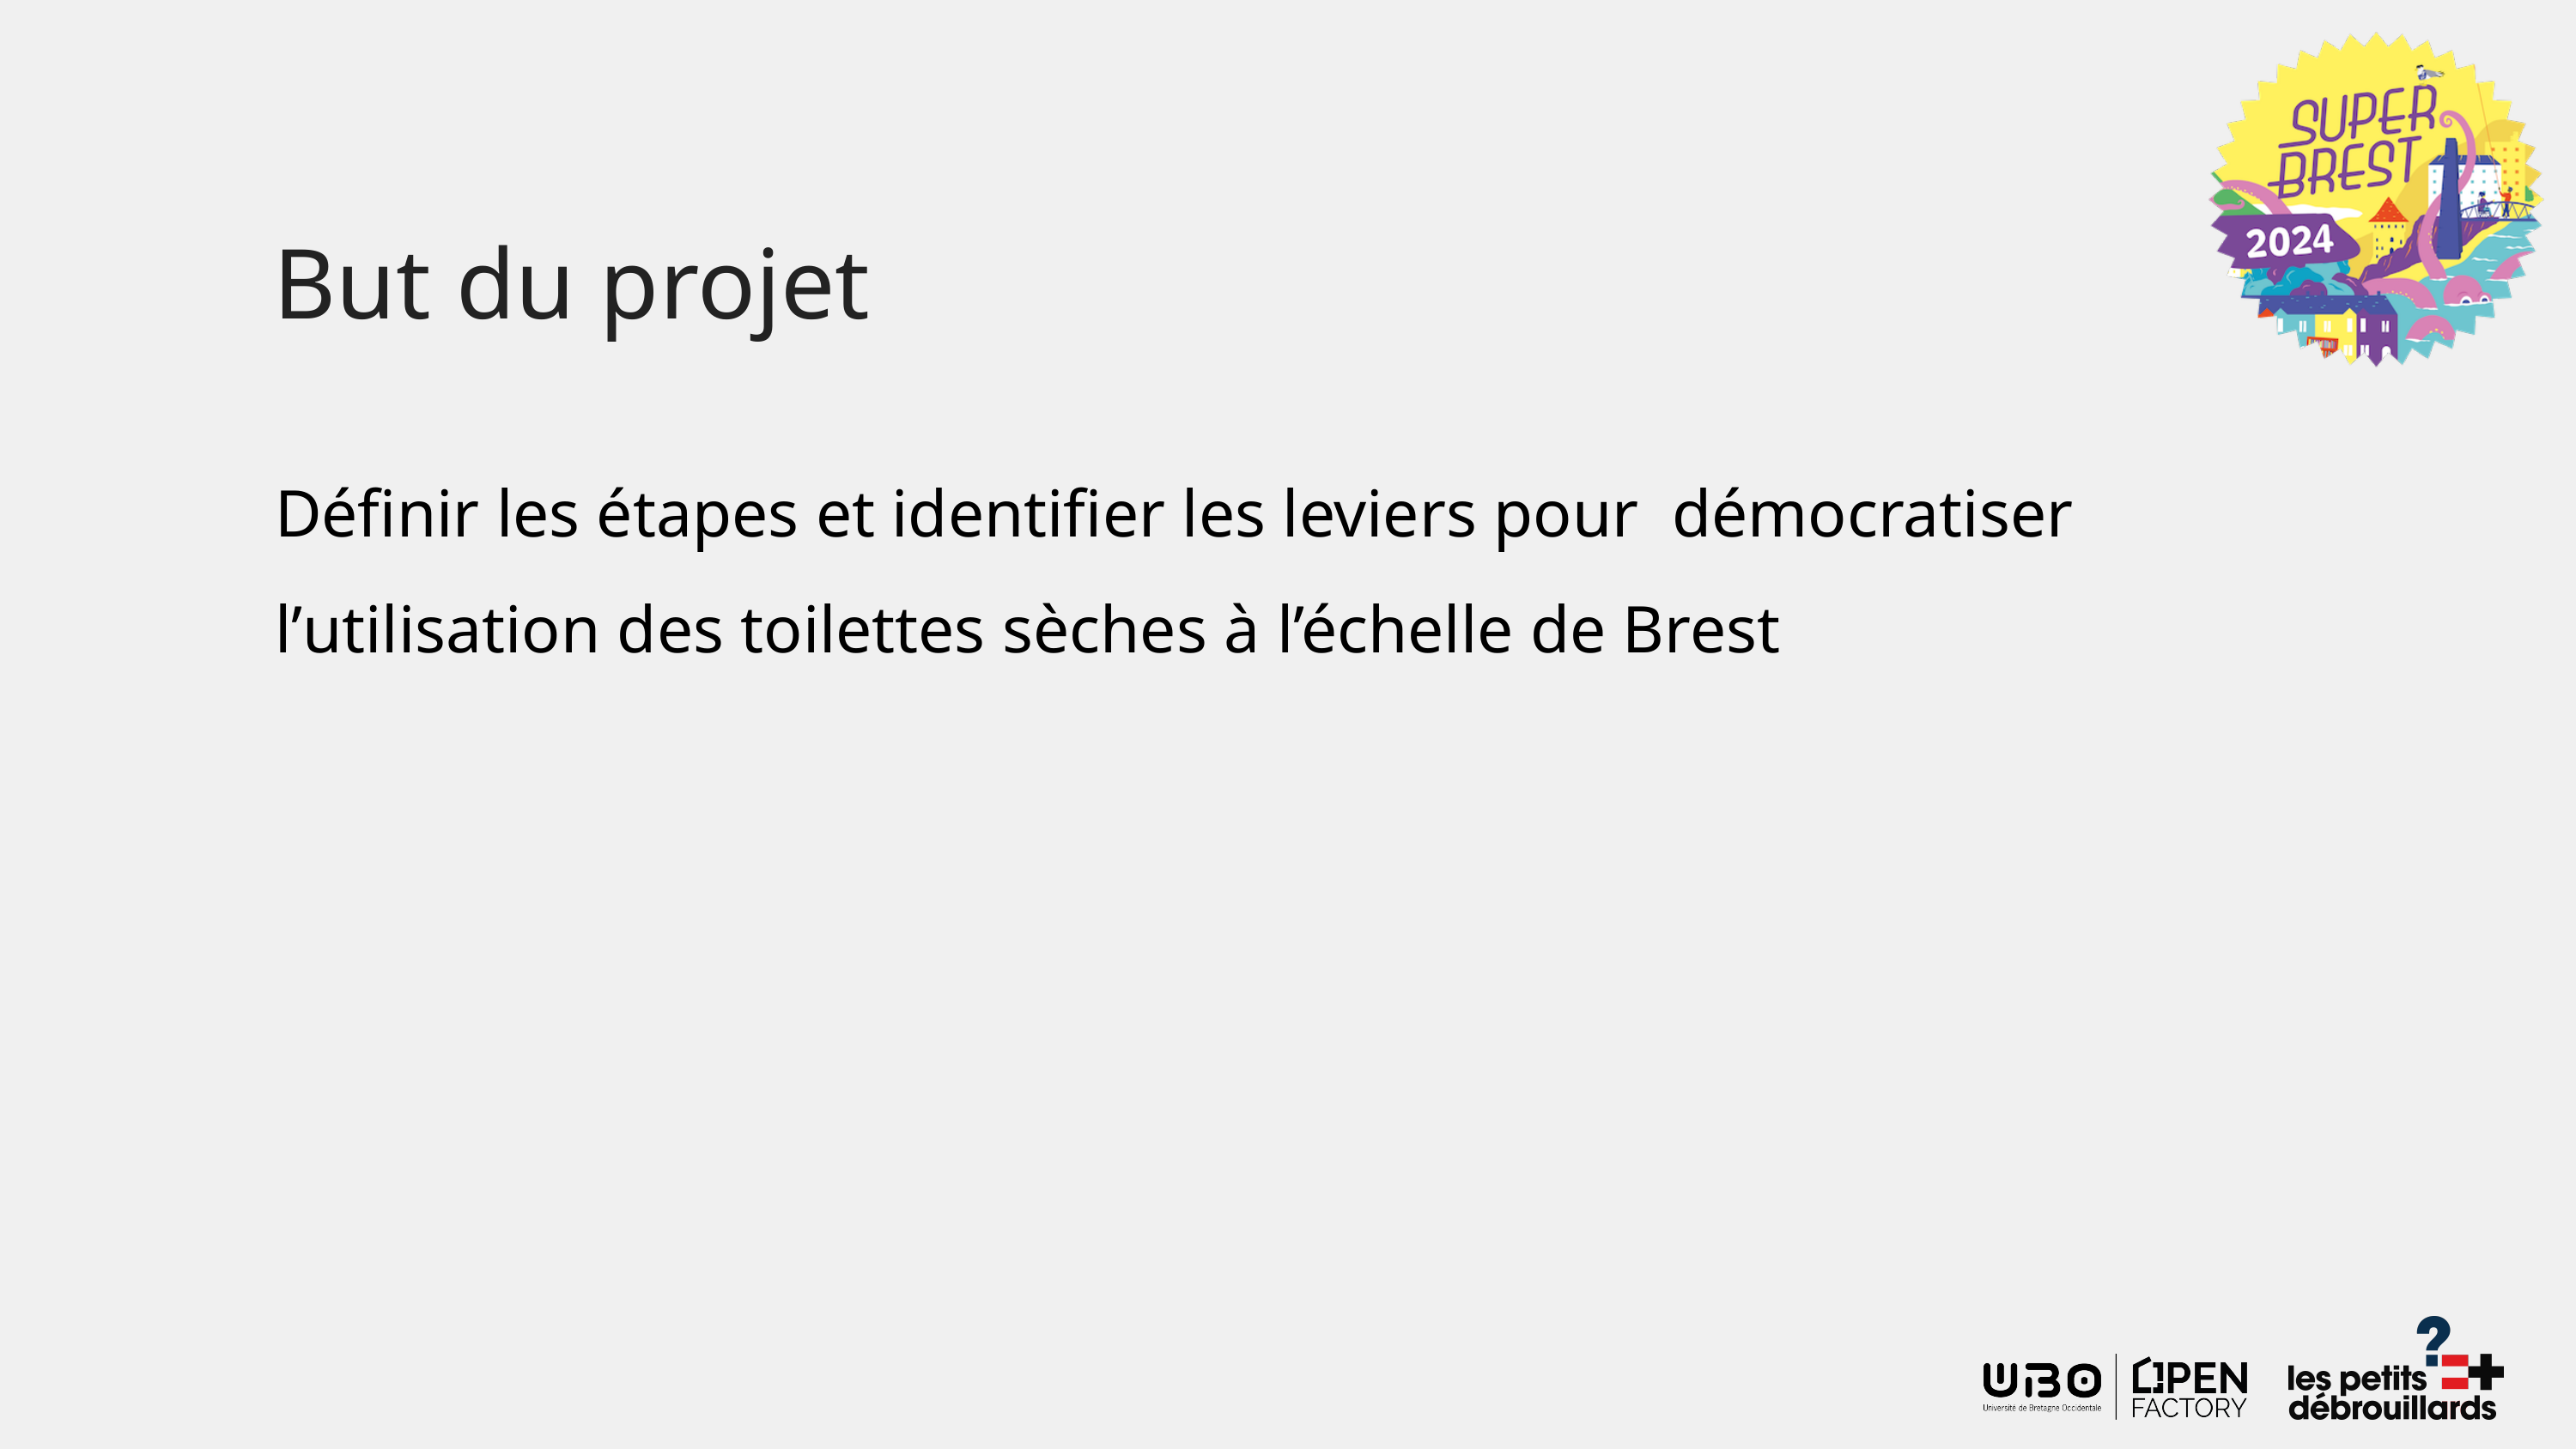

# But du projet
Définir les étapes et identifier les leviers pour démocratiser l’utilisation des toilettes sèches à l’échelle de Brest